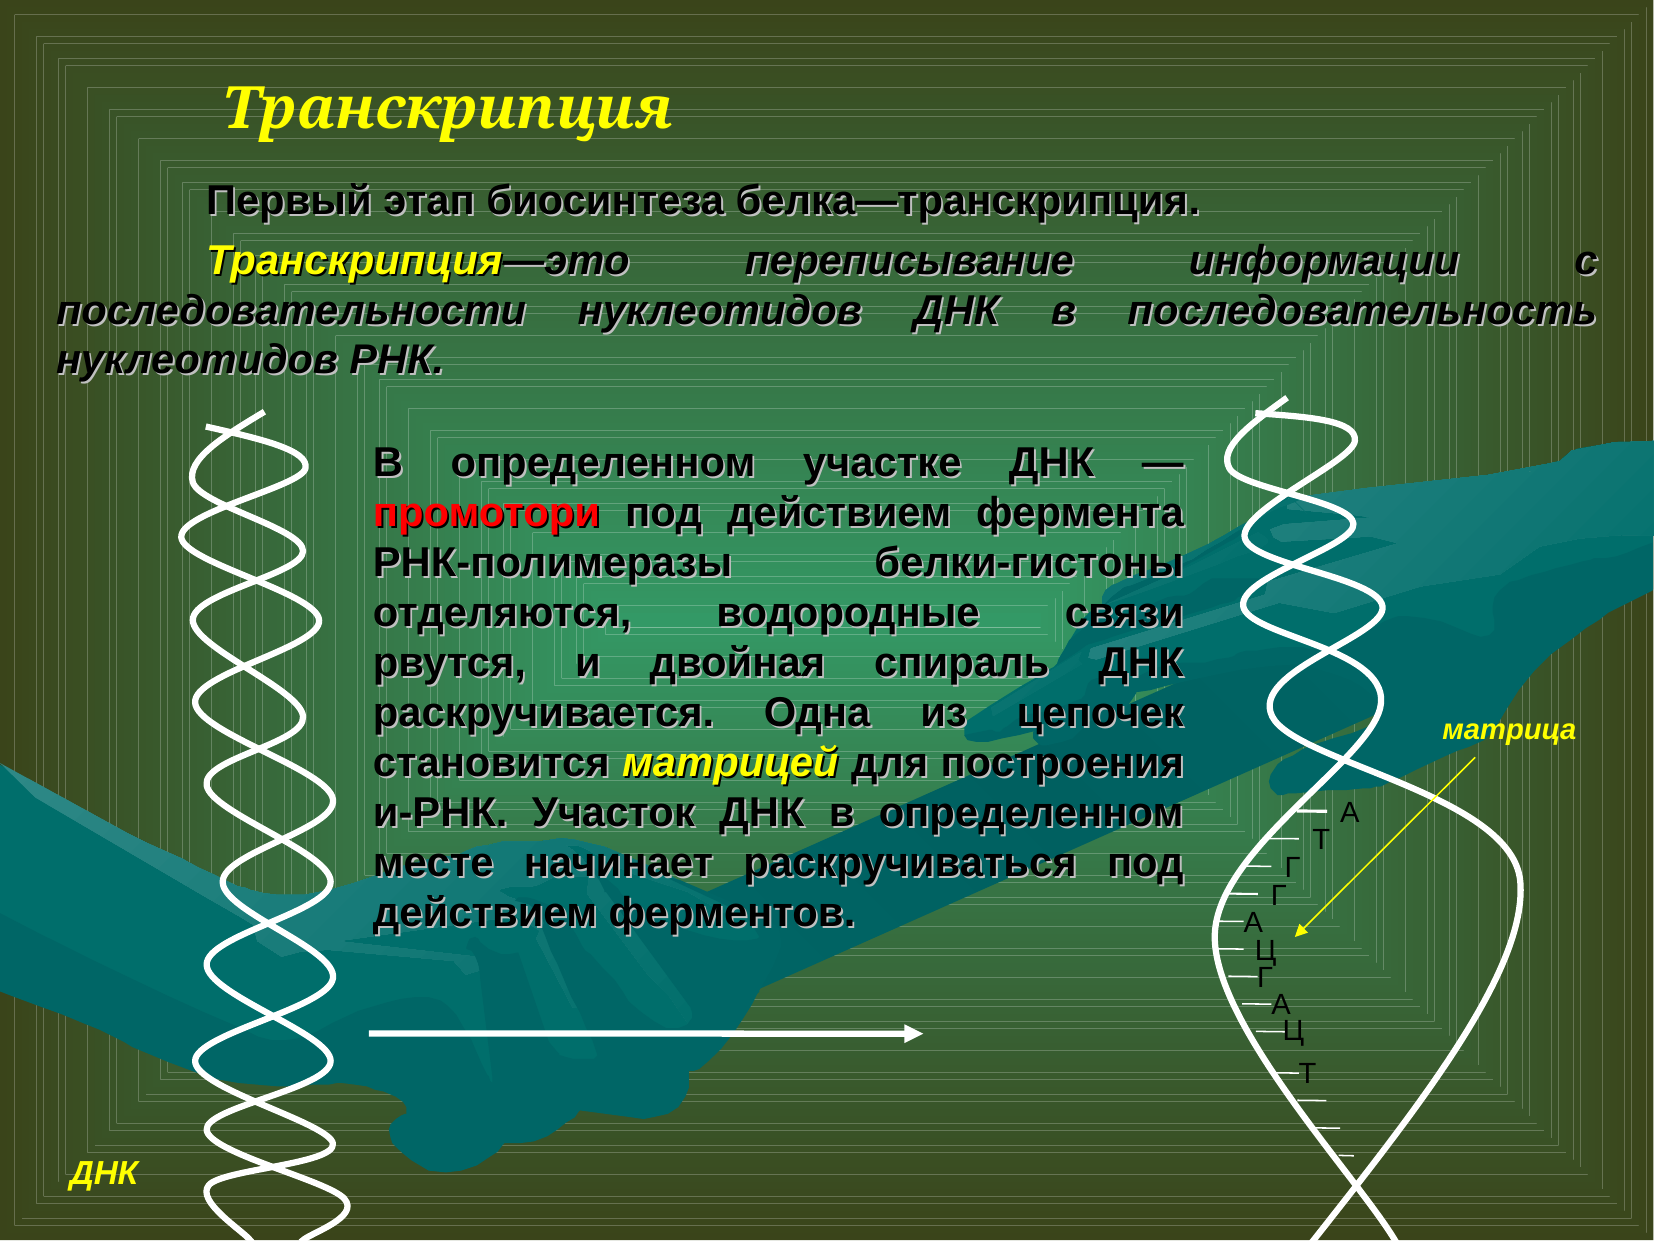

Транскрипция
	Первый этап биосинтеза белка—транскрипция.
	Транскрипция—это переписывание информации с последовательности нуклеотидов ДНК в последовательность нуклеотидов РНК.
В определенном участке ДНК — промотори под действием фермента РНК-полимеразы белки-гистоны отделяются, водородные связи рвутся, и двойная спираль ДНК раскручивается. Одна из цепочек становится матрицей для построения и-РНК. Участок ДНК в определенном месте начинает раскручиваться под действием ферментов.
матрица
А
Т
Г
Г
А
Ц
Г
А
Ц
Т
ДНК